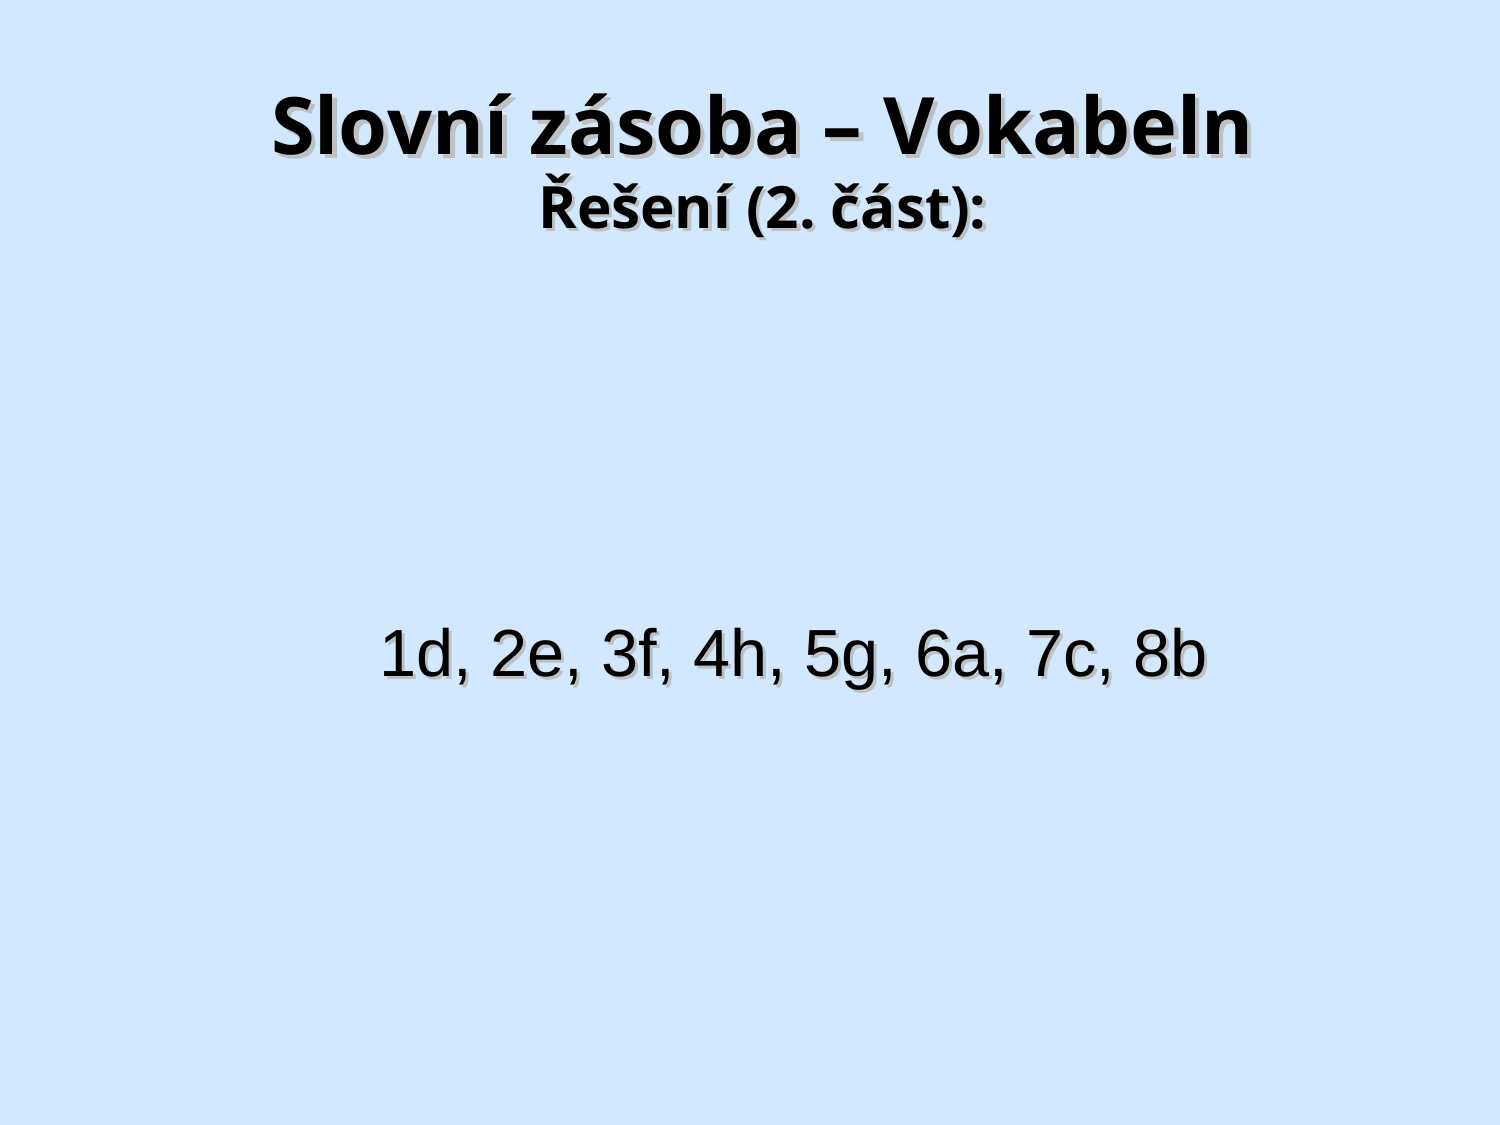

# Slovní zásoba – Vokabeln Řešení (2. část):
1d, 2e, 3f, 4h, 5g, 6a, 7c, 8b